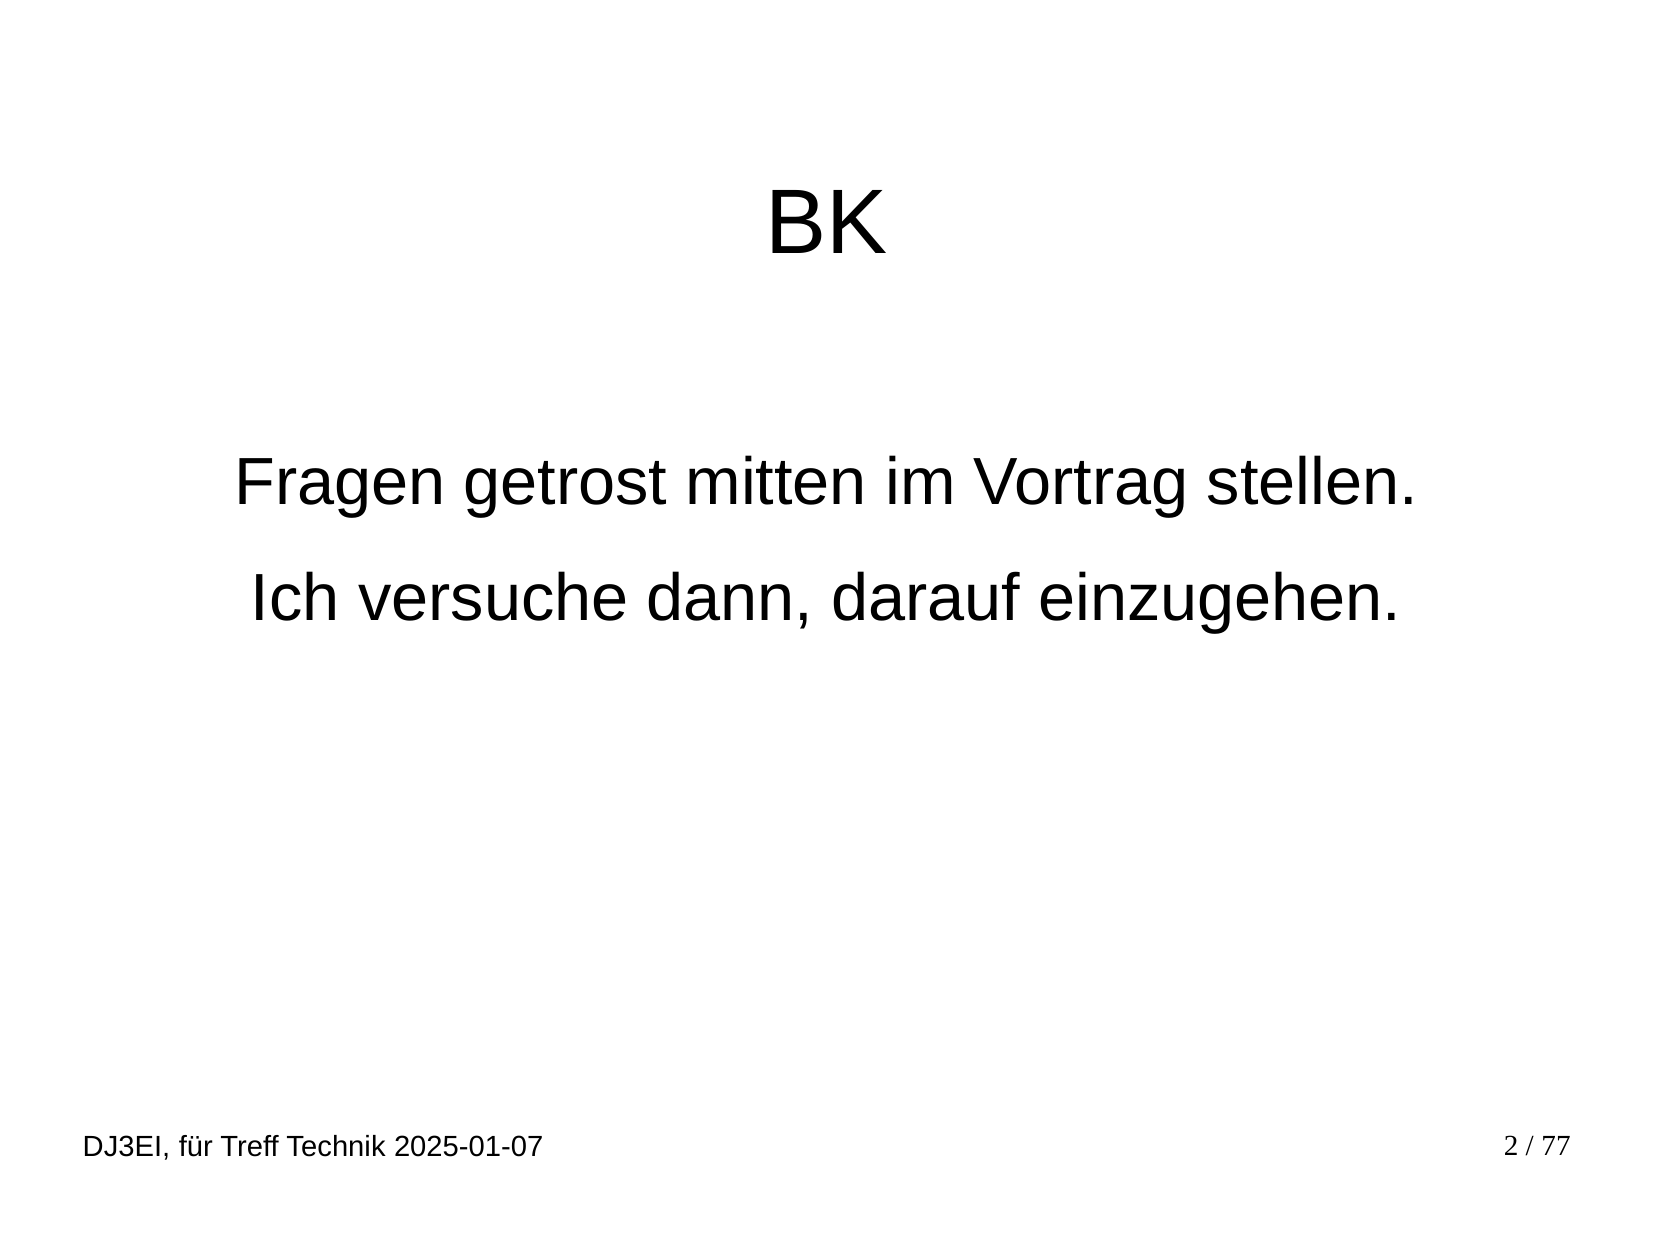

# BK
Fragen getrost mitten im Vortrag stellen.
Ich versuche dann, darauf einzugehen.
2